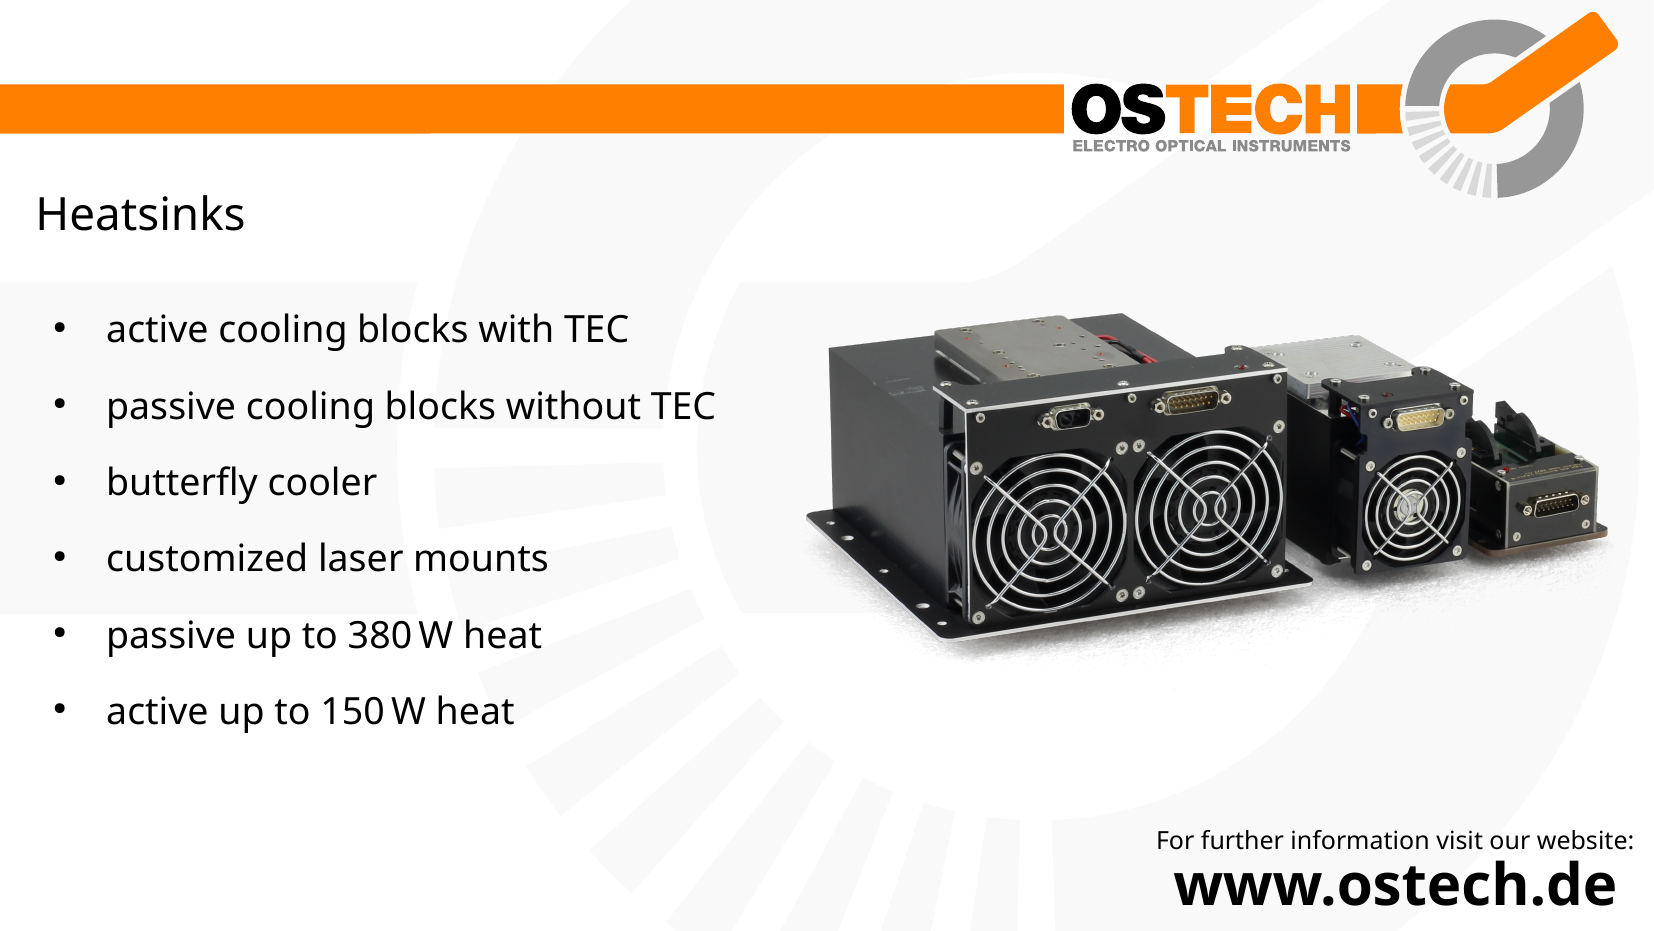

# Heatsinks
active cooling blocks with TEC
passive cooling blocks without TEC
butterfly cooler
customized laser mounts
passive up to 380 W heat
active up to 150 W heat